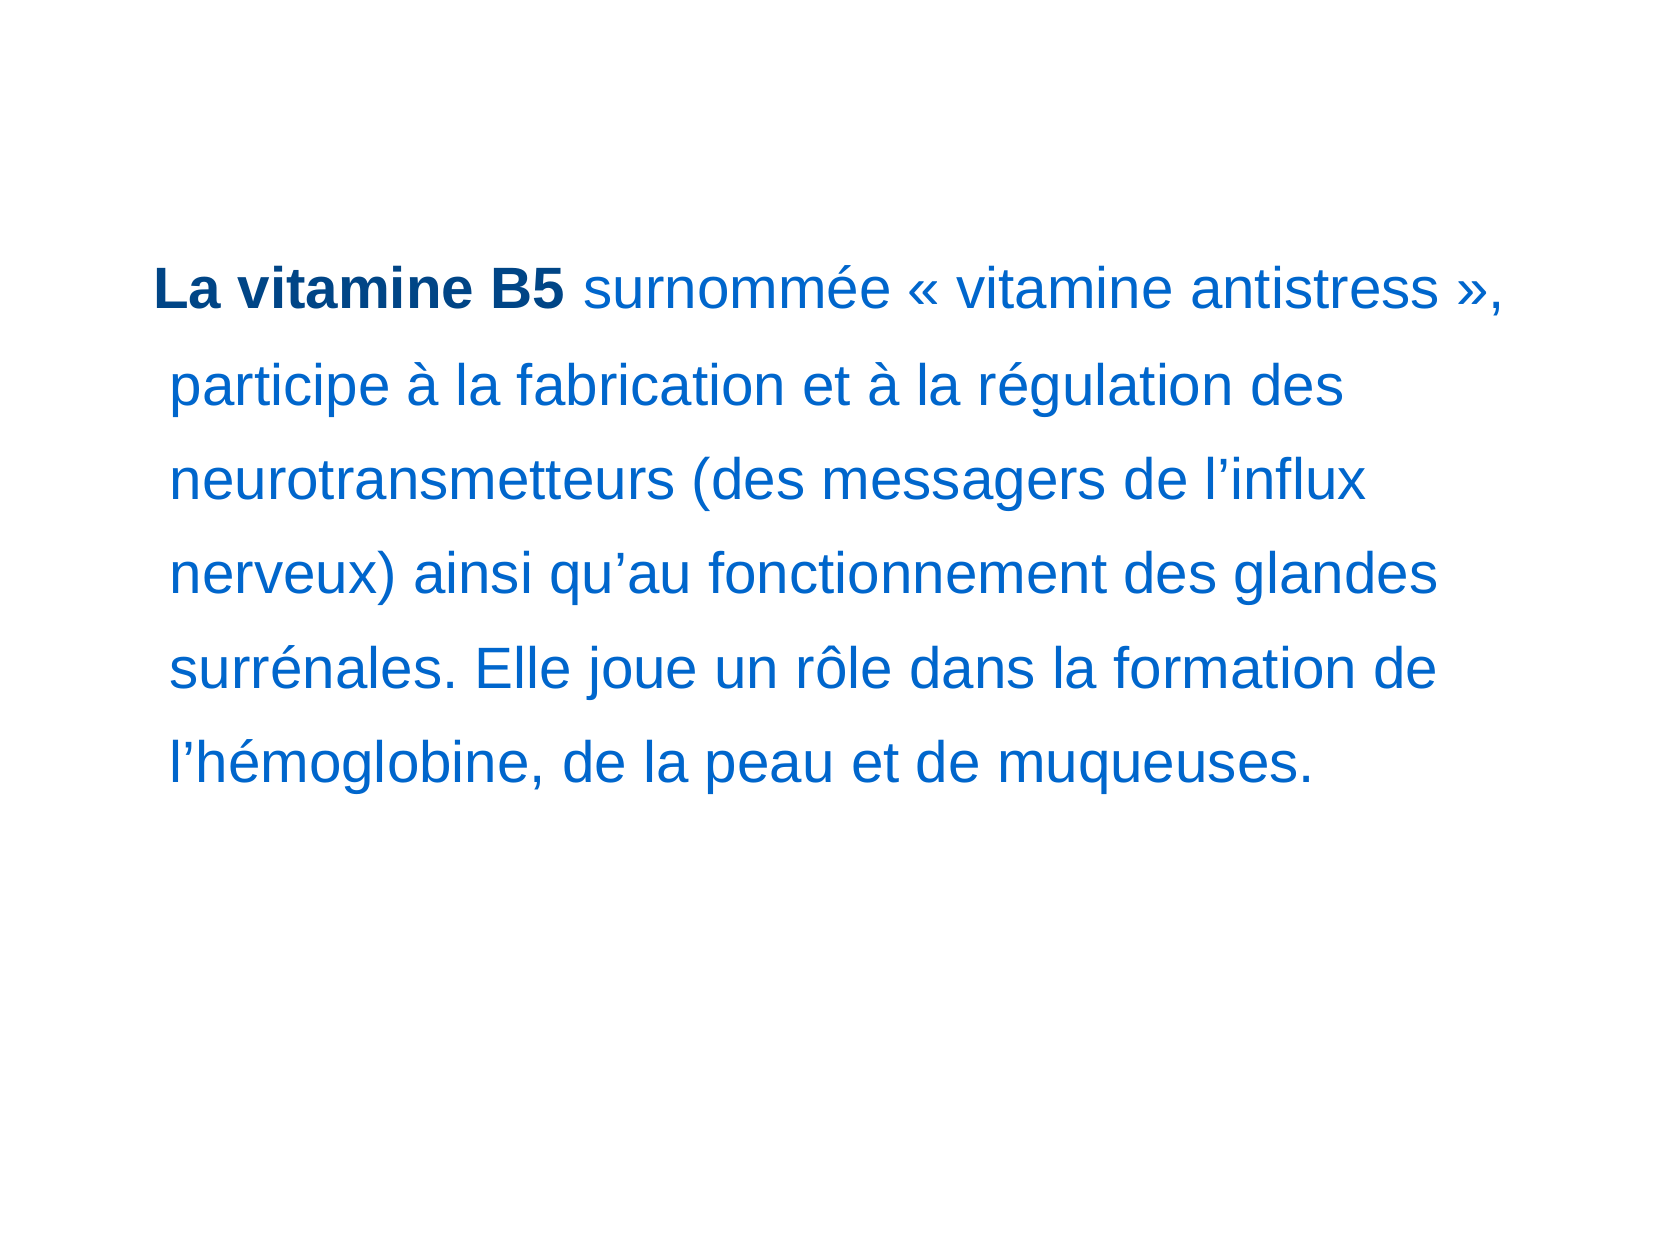

# La vitamine B5 surnommée « vitamine antistress »,
 participe à la fabrication et à la régulation des
 neurotransmetteurs (des messagers de l’influx
 nerveux) ainsi qu’au fonctionnement des glandes
 surrénales. Elle joue un rôle dans la formation de
 l’hémoglobine, de la peau et de muqueuses.